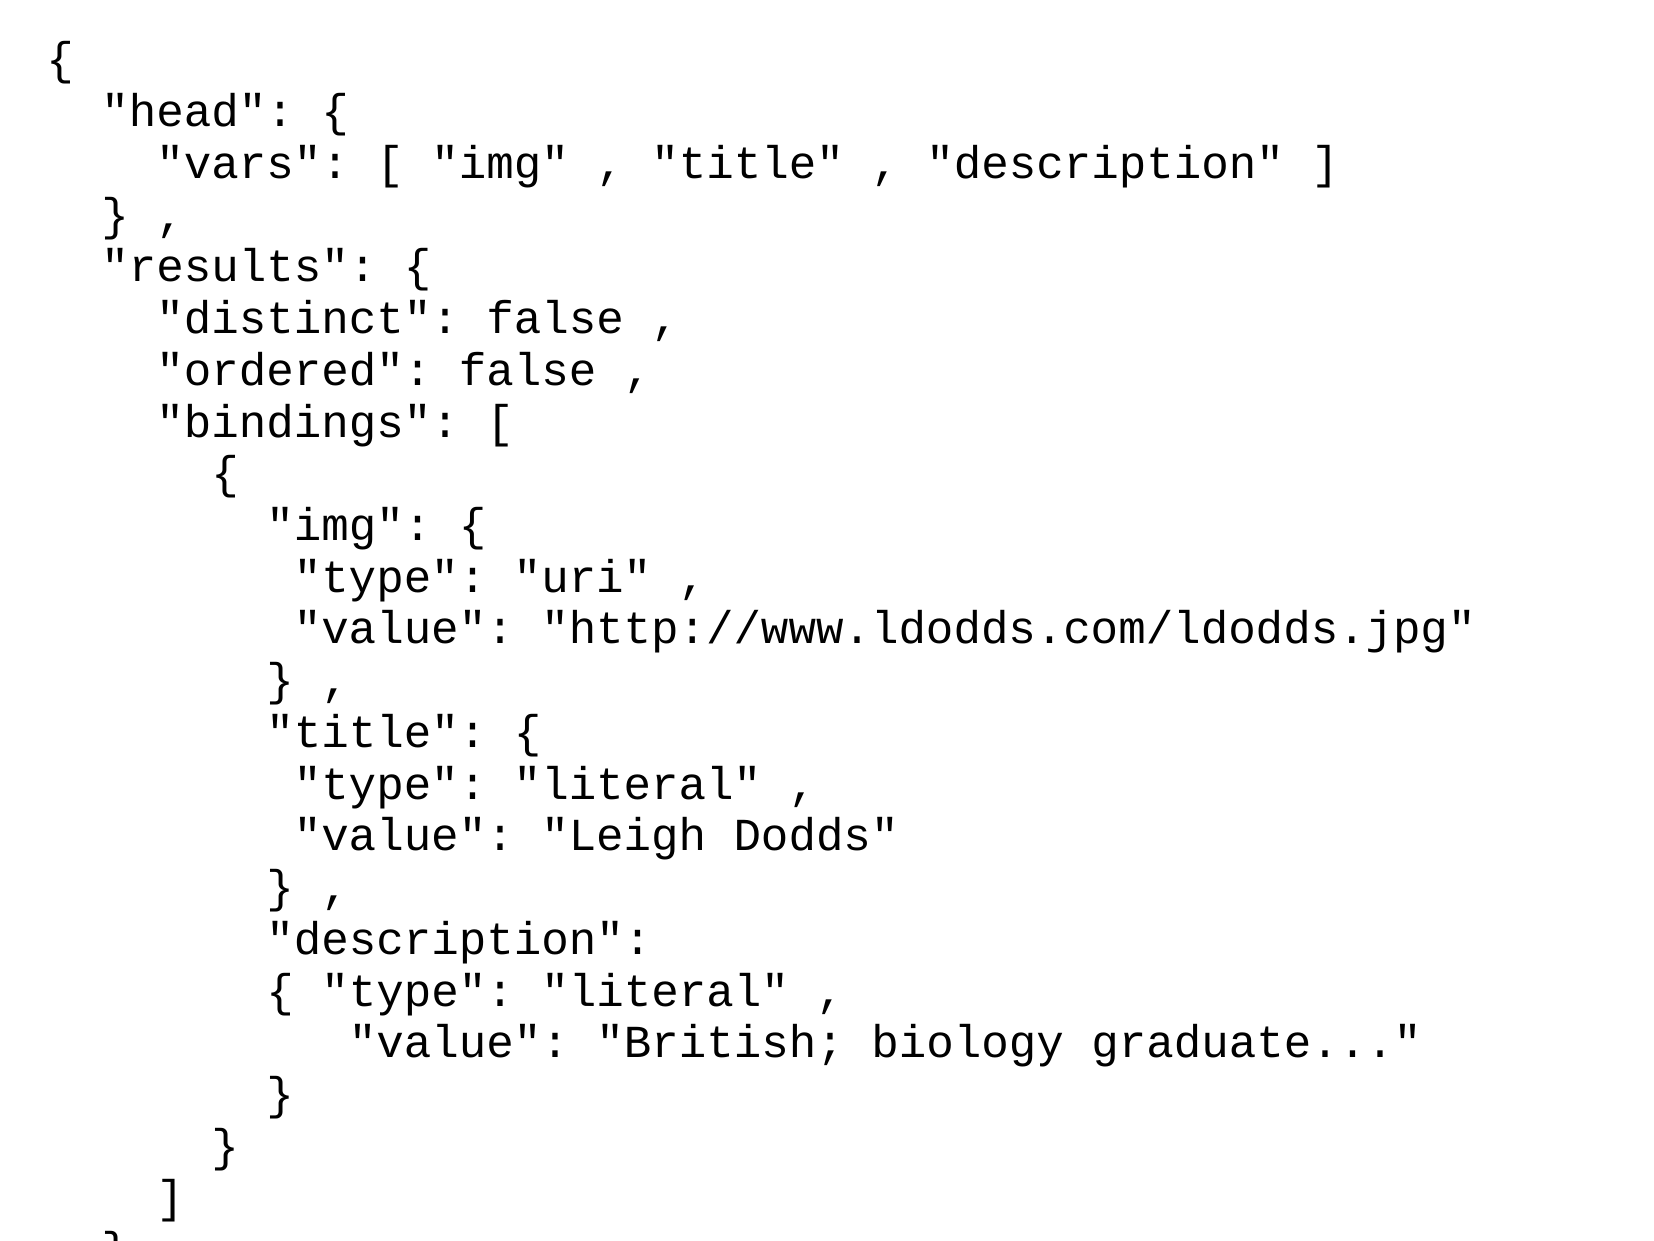

{
 "head": {
 "vars": [ "img" , "title" , "description" ]
 } ,
 "results": {
 "distinct": false ,
 "ordered": false ,
 "bindings": [
 {
 "img": {
 "type": "uri" ,
 "value": "http://www.ldodds.com/ldodds.jpg"
 } ,
 "title": {
 "type": "literal" ,
 "value": "Leigh Dodds"
 } ,
 "description":
 { "type": "literal" ,
 "value": "British; biology graduate..."
 }
 }
 ]
 }
}